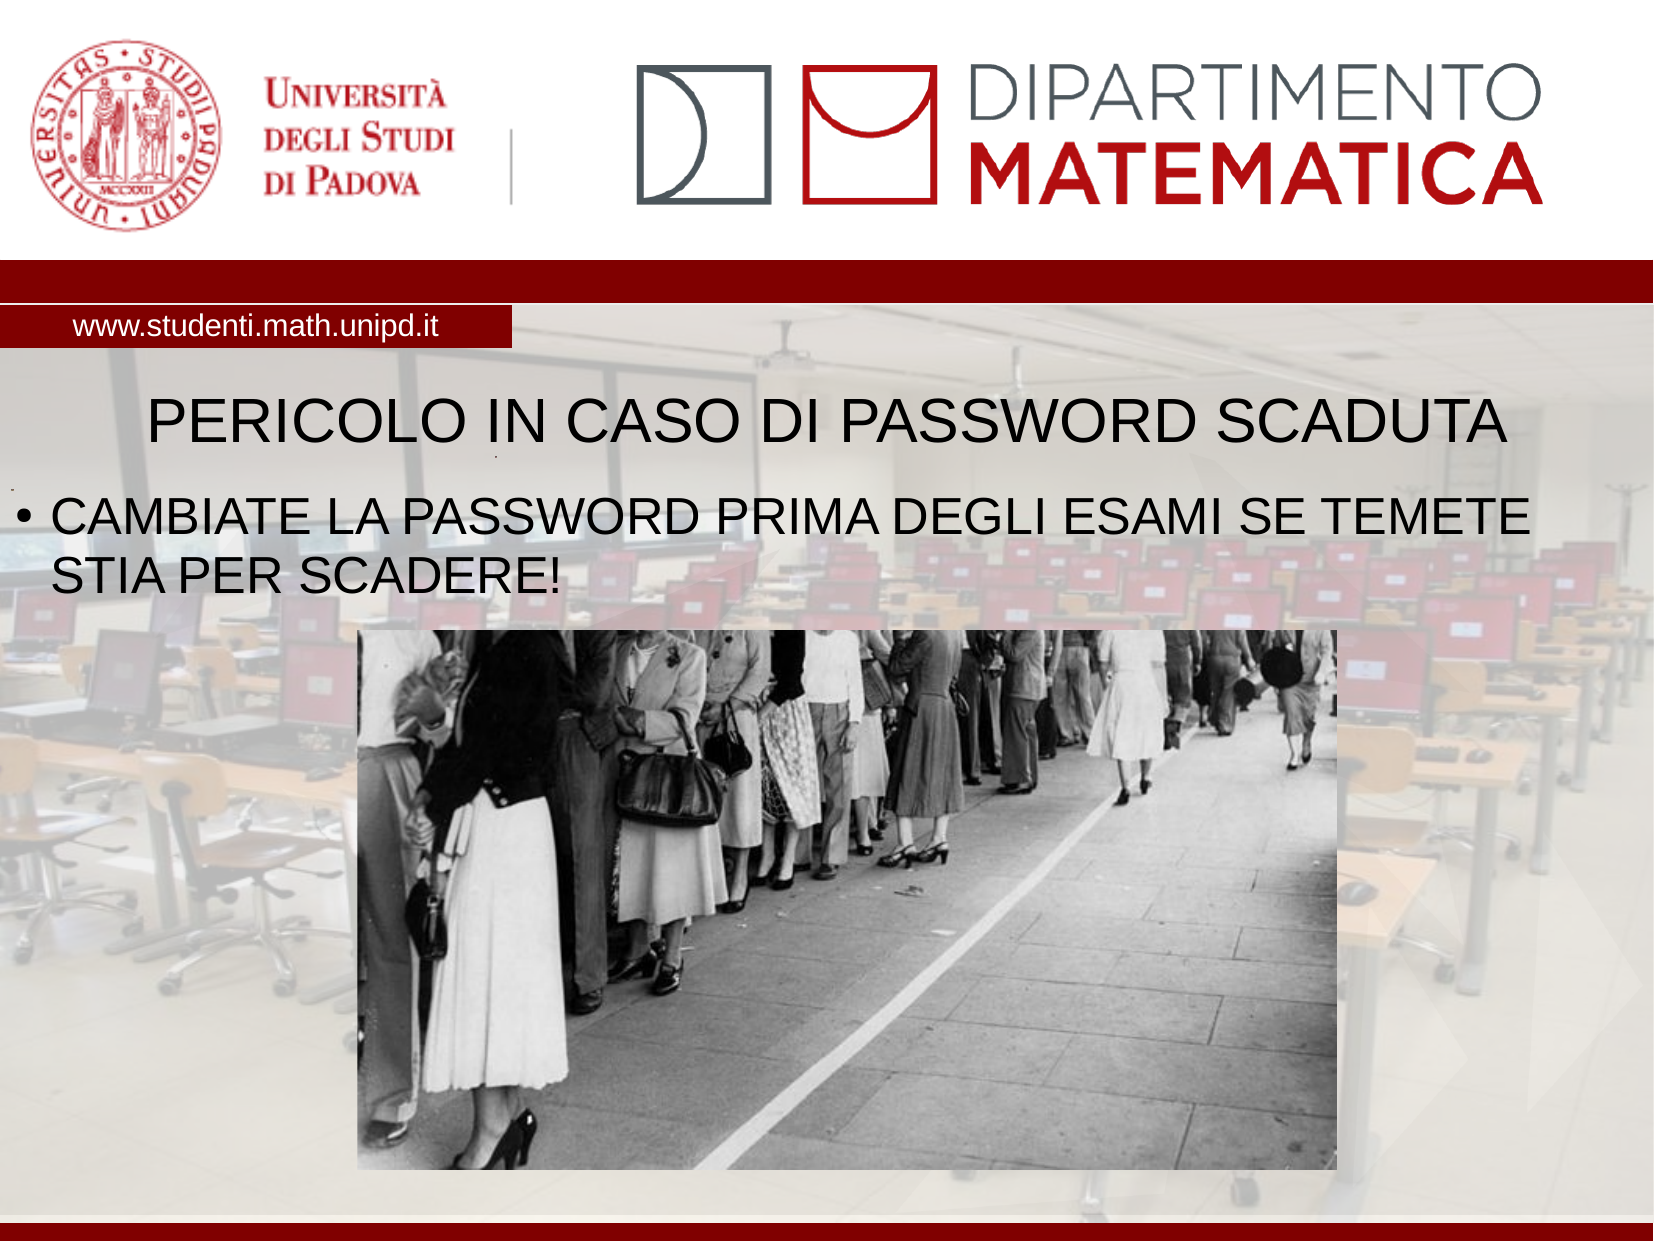

| |
| --- |
www.studenti.math.unipd.it
PERICOLO IN CASO DI PASSWORD SCADUTA
CAMBIATE LA PASSWORD PRIMA DEGLI ESAMI SE TEMETE STIA PER SCADERE!
| |
| --- |